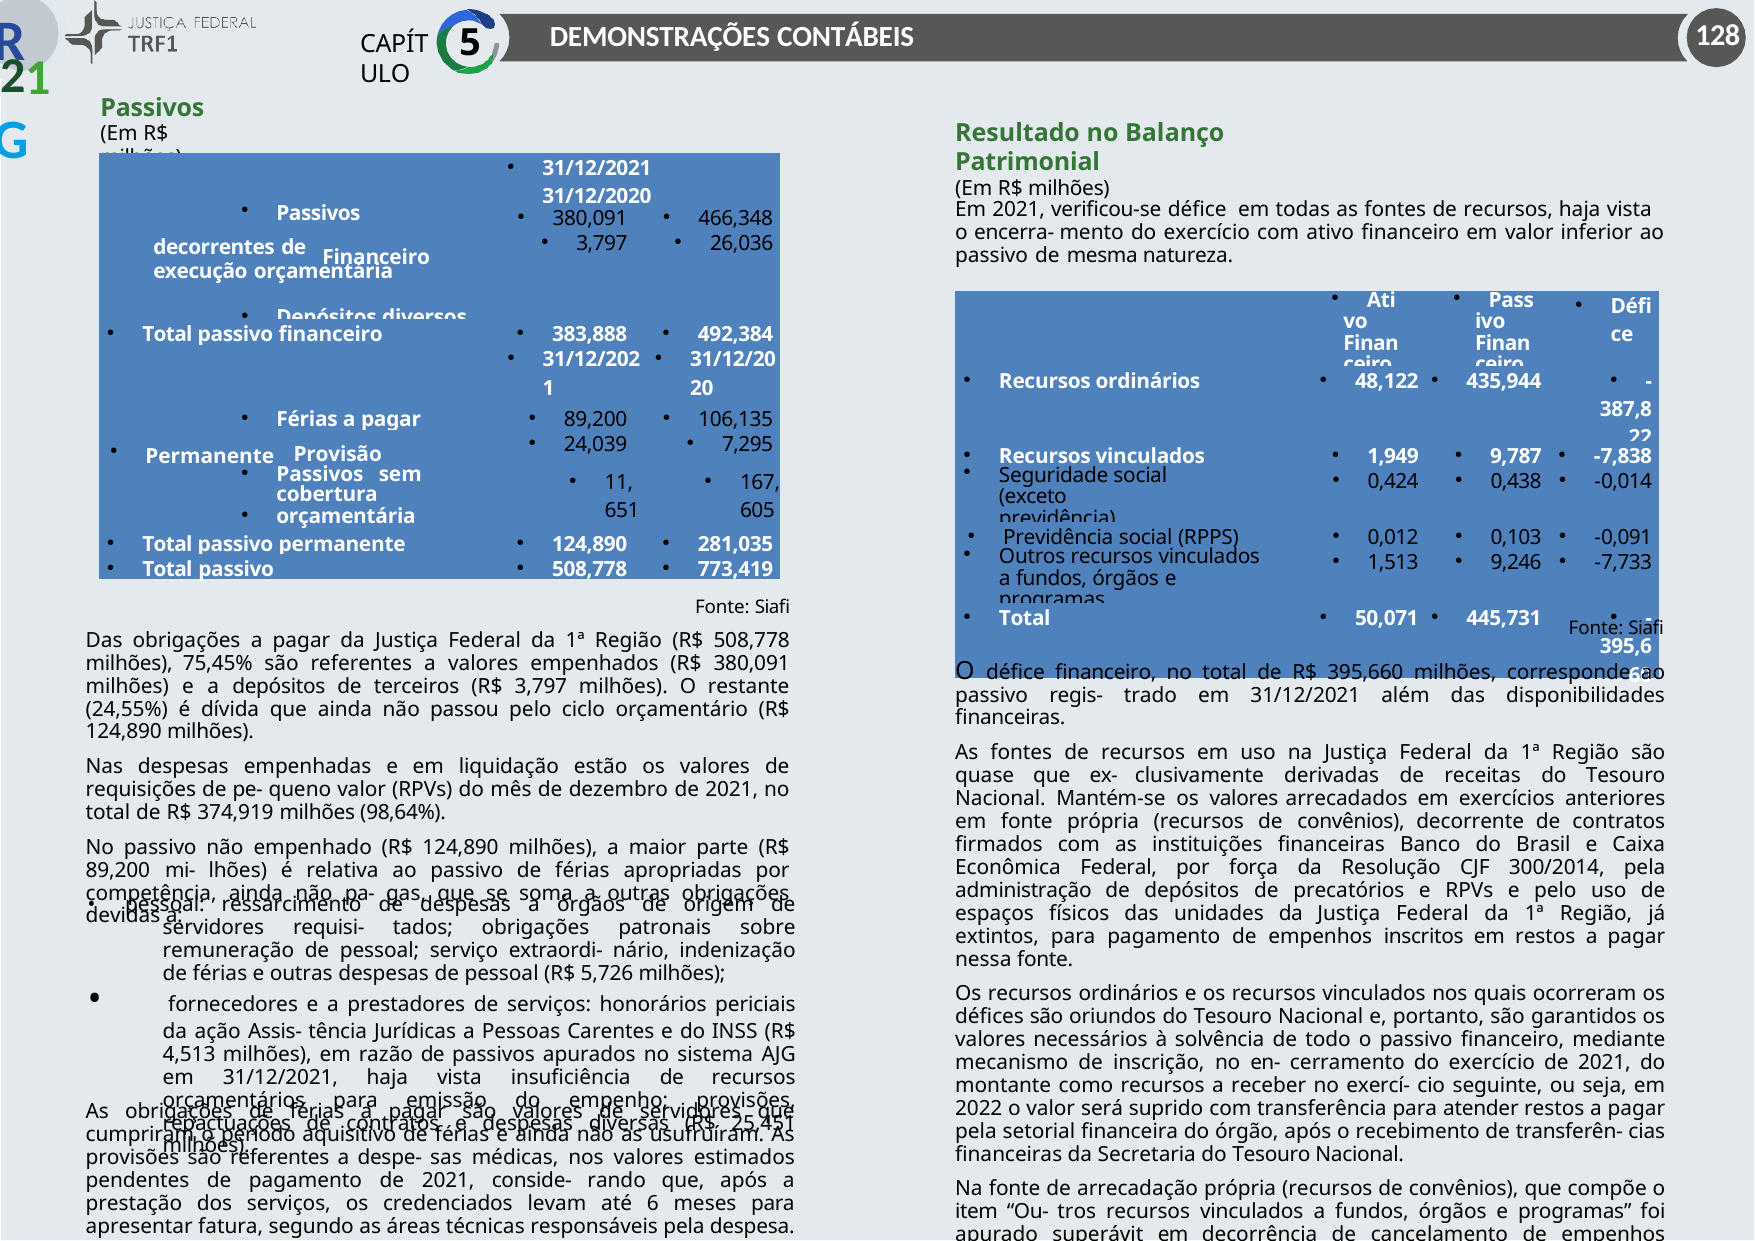

RG
128
21
DEMONSTRAÇÕES CONTÁBEIS
5
CAPÍTULO
Passivos
(Em R$ milhões)
Resultado no Balanço Patrimonial
(Em R$ milhões)
| 31/12/2021 31/12/2020 | | |
| --- | --- | --- |
| Passivos decorrentes de Financeiro execução orçamentária Depósitos diversos | 380,091 | 466,348 |
| | 3,797 | 26,036 |
| Total passivo financeiro | 383,888 | 492,384 |
| | 31/12/2021 | 31/12/2020 |
| Férias a pagar | 89,200 | 106,135 |
| Permanente Provisão | 24,039 | 7,295 |
| Passivos sem cobertura | 11,651 | 167,605 |
| orçamentária | | |
| Total passivo permanente | 124,890 | 281,035 |
| Total passivo | 508,778 | 773,419 |
Em 2021, verificou-se défice em todas as fontes de recursos, haja vista o encerra- mento do exercício com ativo financeiro em valor inferior ao passivo de mesma natureza.
| Ativo Financeiro | | Passivo Financeiro | Défice |
| --- | --- | --- | --- |
| Recursos ordinários | 48,122 | 435,944 | -387,822 |
| Recursos vinculados | 1,949 | 9,787 | -7,838 |
| Seguridade social (exceto previdência) | 0,424 | 0,438 | -0,014 |
| Previdência social (RPPS) | 0,012 | 0,103 | -0,091 |
| Outros recursos vinculados a fundos, órgãos e programas | 1,513 | 9,246 | -7,733 |
| Total | 50,071 | 445,731 | -395,660 |
Fonte: Siafi
Das obrigações a pagar da Justiça Federal da 1ª Região (R$ 508,778 milhões), 75,45% são referentes a valores empenhados (R$ 380,091 milhões) e a depósitos de terceiros (R$ 3,797 milhões). O restante (24,55%) é dívida que ainda não passou pelo ciclo orçamentário (R$ 124,890 milhões).
Nas despesas empenhadas e em liquidação estão os valores de requisições de pe- queno valor (RPVs) do mês de dezembro de 2021, no total de R$ 374,919 milhões (98,64%).
No passivo não empenhado (R$ 124,890 milhões), a maior parte (R$ 89,200 mi- lhões) é relativa ao passivo de férias apropriadas por competência, ainda não pa- gas, que se soma a outras obrigações devidas a:
Fonte: Siafi
O défice financeiro, no total de R$ 395,660 milhões, corresponde ao passivo regis- trado em 31/12/2021 além das disponibilidades financeiras.
As fontes de recursos em uso na Justiça Federal da 1ª Região são quase que ex- clusivamente derivadas de receitas do Tesouro Nacional. Mantém-se os valores arrecadados em exercícios anteriores em fonte própria (recursos de convênios), decorrente de contratos firmados com as instituições financeiras Banco do Brasil e Caixa Econômica Federal, por força da Resolução CJF 300/2014, pela administração de depósitos de precatórios e RPVs e pelo uso de espaços físicos das unidades da Justiça Federal da 1ª Região, já extintos, para pagamento de empenhos inscritos em restos a pagar nessa fonte.
Os recursos ordinários e os recursos vinculados nos quais ocorreram os défices são oriundos do Tesouro Nacional e, portanto, são garantidos os valores necessários à solvência de todo o passivo financeiro, mediante mecanismo de inscrição, no en- cerramento do exercício de 2021, do montante como recursos a receber no exercí- cio seguinte, ou seja, em 2022 o valor será suprido com transferência para atender restos a pagar pela setorial financeira do órgão, após o recebimento de transferên- cias financeiras da Secretaria do Tesouro Nacional.
Na fonte de arrecadação própria (recursos de convênios), que compõe o item “Ou- tros recursos vinculados a fundos, órgãos e programas” foi apurado superávit em decorrência de cancelamento de empenhos inscritos em restos a pagar, os quais serão transferidos ao Tesouro Nacional, por intermédio do Conselho da Justiça Fe- deral, visto que não poderão ser utilizados.
pessoal: ressarcimento de despesas a órgãos de origem de servidores requisi- tados; obrigações patronais sobre remuneração de pessoal; serviço extraordi- nário, indenização de férias e outras despesas de pessoal (R$ 5,726 milhões);
	fornecedores e a prestadores de serviços: honorários periciais da ação Assis- tência Jurídicas a Pessoas Carentes e do INSS (R$ 4,513 milhões), em razão de passivos apurados no sistema AJG em 31/12/2021, haja vista insuficiência de recursos orçamentários para emissão do empenho; provisões, repactuações de contratos e despesas diversas (R$ 25,451 milhões).
As obrigações de férias a pagar são valores de servidores que cumpriram o período aquisitivo de férias e ainda não as usufruíram. As provisões são referentes a despe- sas médicas, nos valores estimados pendentes de pagamento de 2021, conside- rando que, após a prestação dos serviços, os credenciados levam até 6 meses para apresentar fatura, segundo as áreas técnicas responsáveis pela despesa.